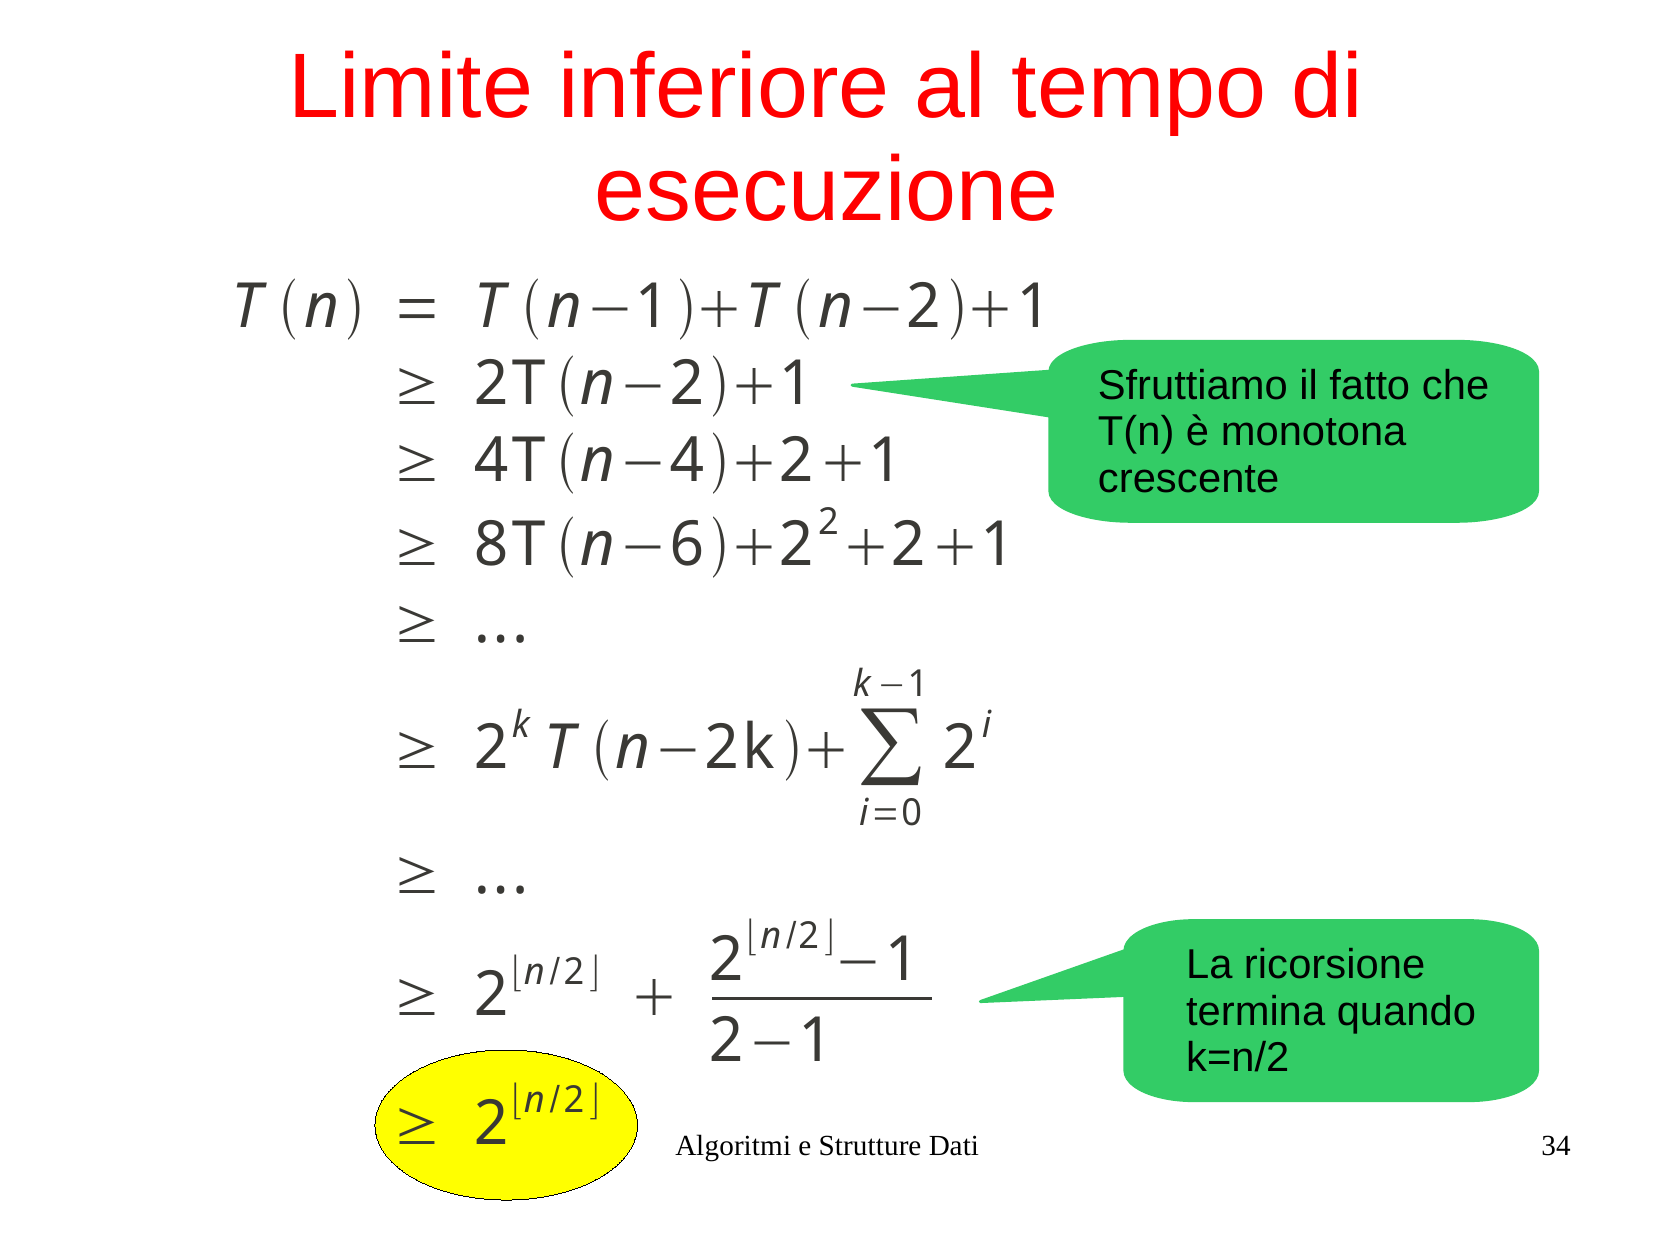

# Limite inferiore al tempo di esecuzione
Sfruttiamo il fatto che T(n) è monotona crescente
La ricorsione termina quando k=n/2
Algoritmi e Strutture Dati
34